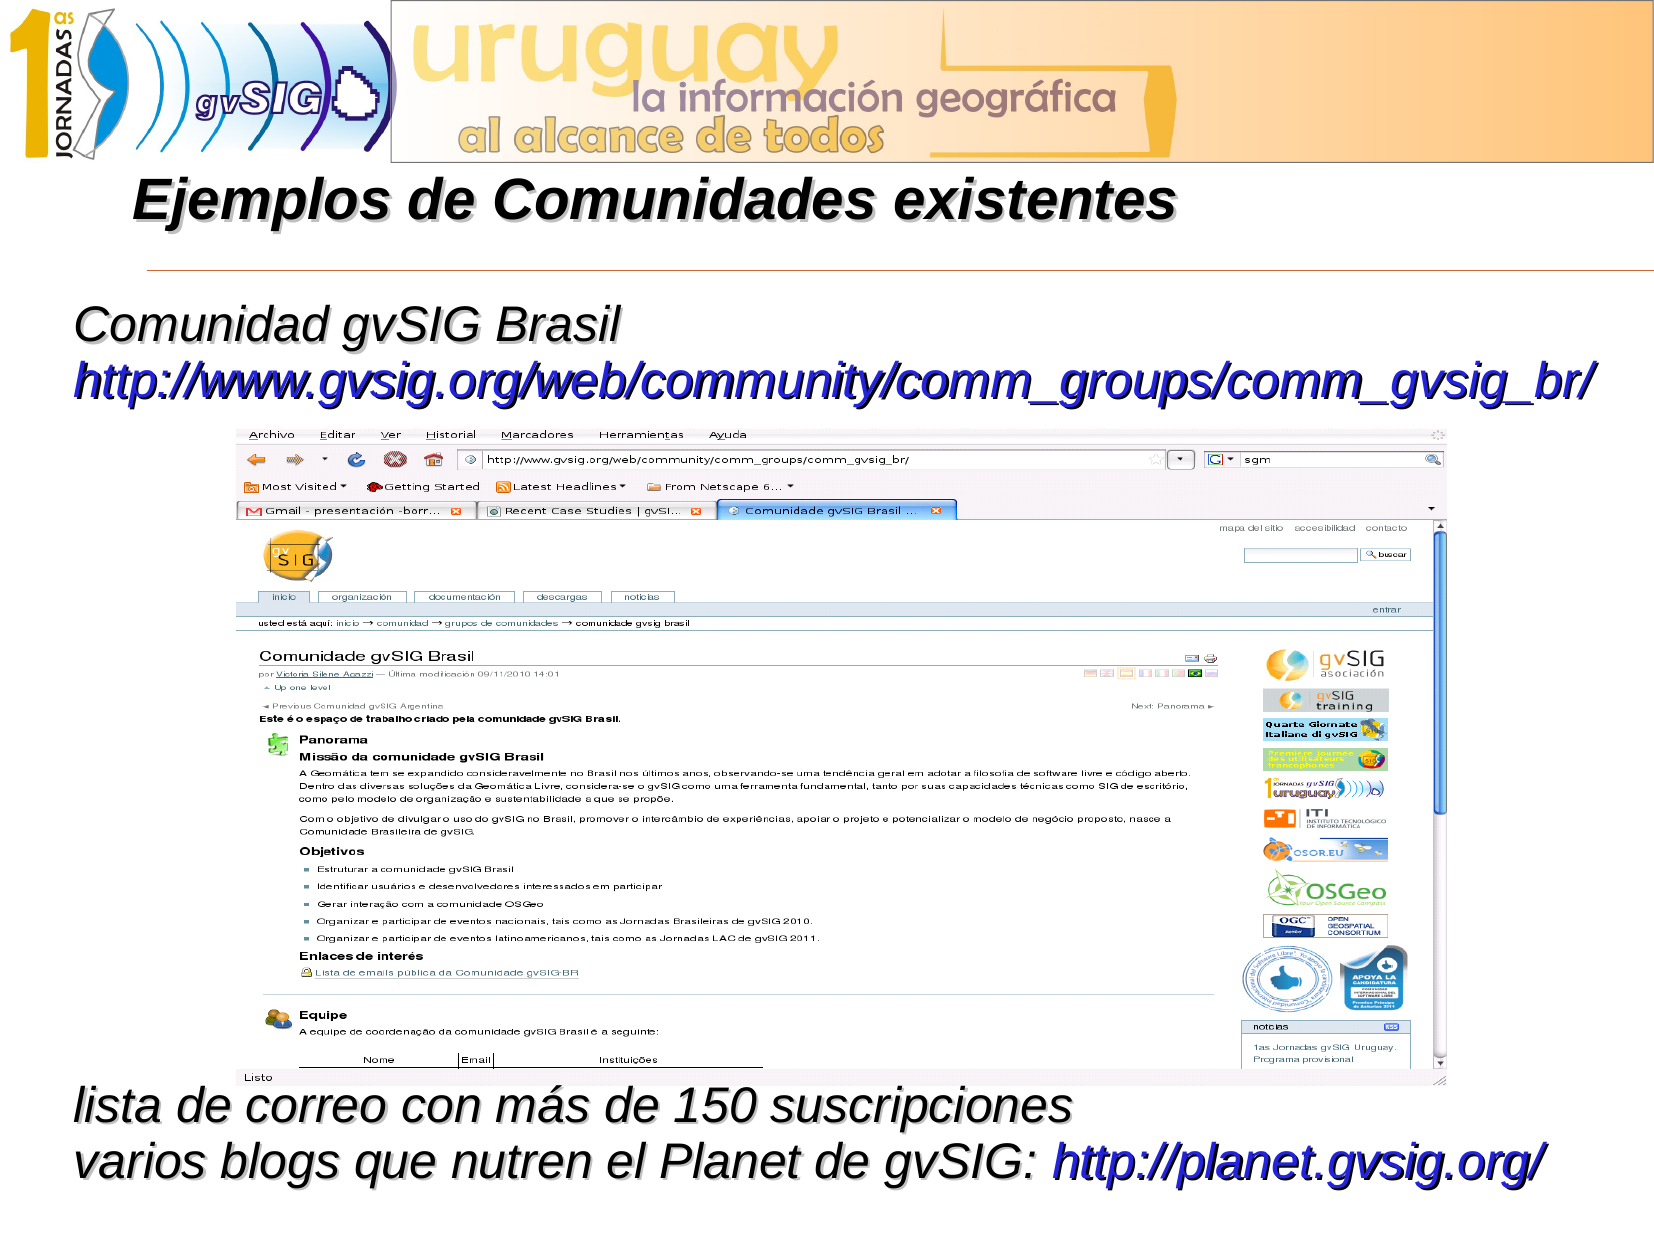

Ejemplos de Comunidades existentes
Comunidad gvSIG Brasil
http://www.gvsig.org/web/community/comm_groups/comm_gvsig_br/
lista de correo con más de 150 suscripciones
varios blogs que nutren el Planet de gvSIG: http://planet.gvsig.org/